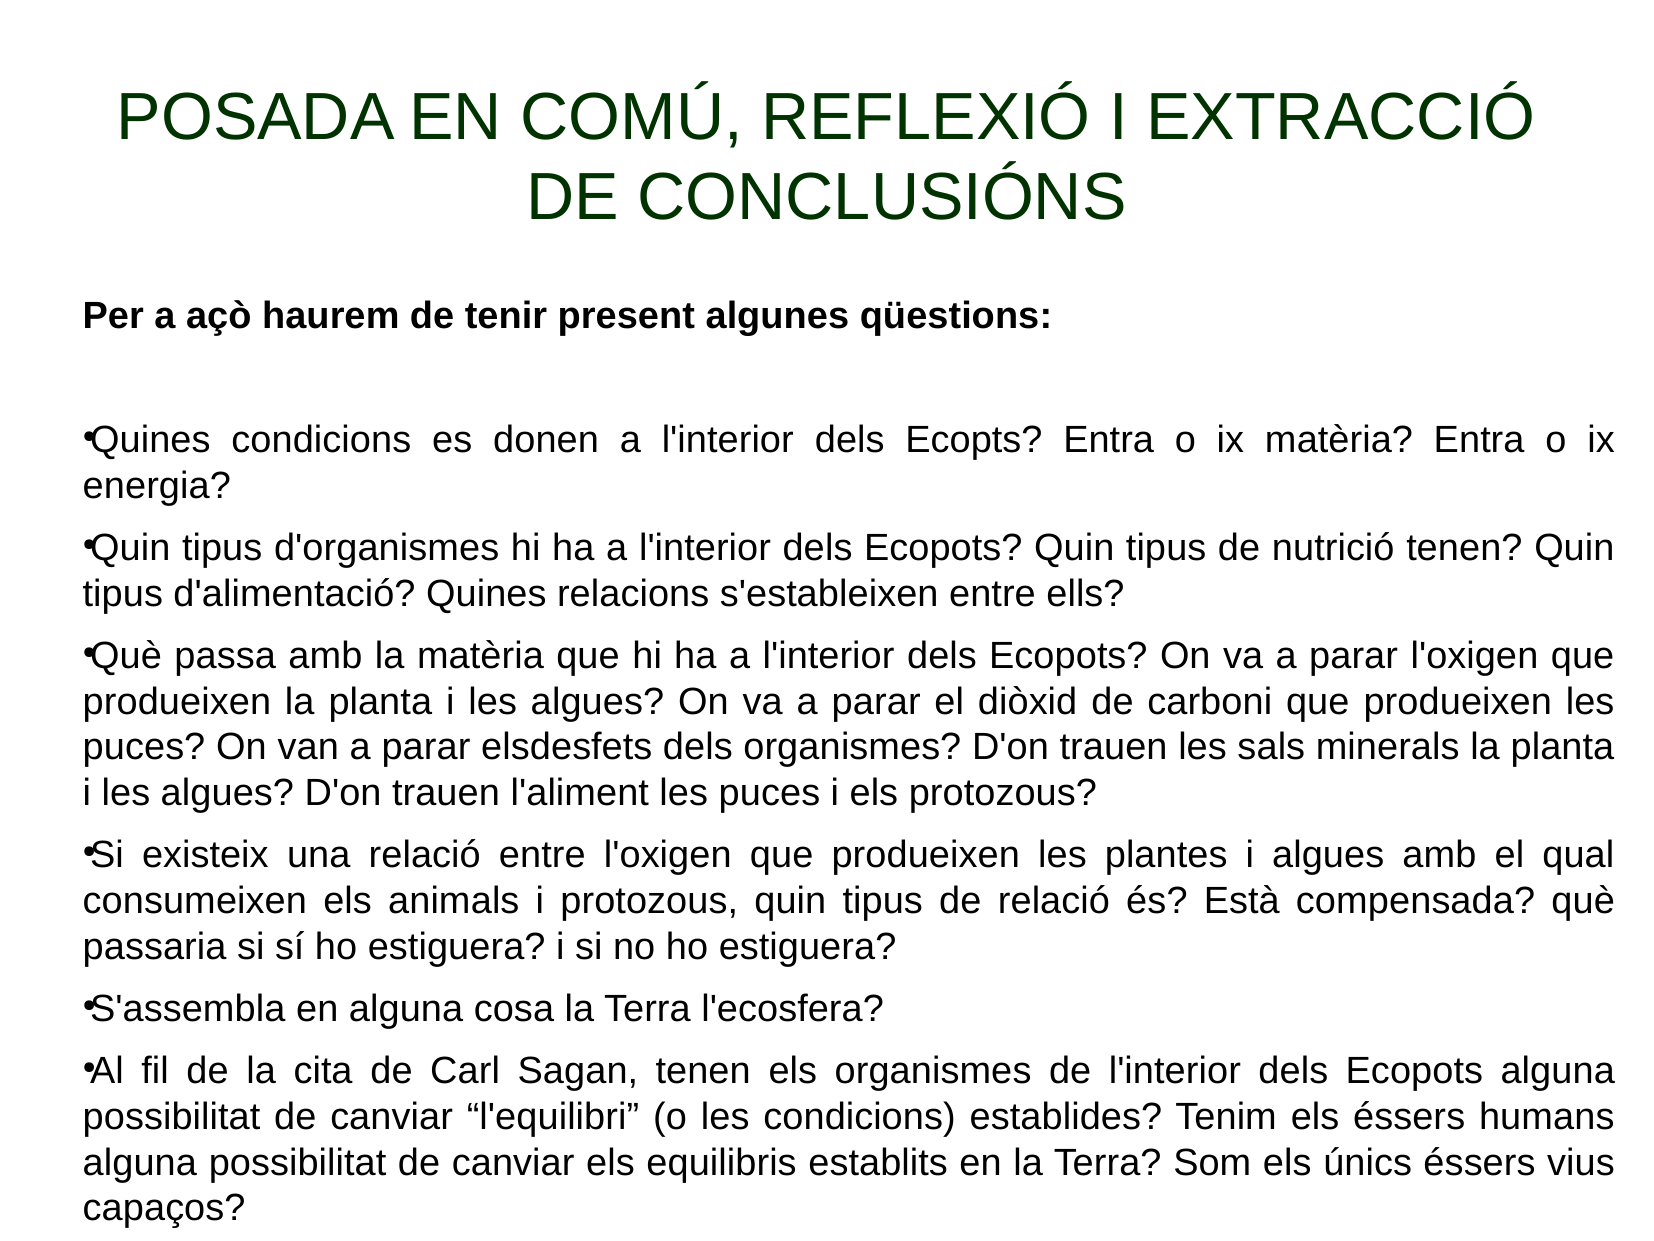

# POSADA EN COMÚ, REFLEXIÓ I EXTRACCIÓ DE CONCLUSIÓNS
Per a açò haurem de tenir present algunes qüestions:
Quines condicions es donen a l'interior dels Ecopts? Entra o ix matèria? Entra o ix energia?
Quin tipus d'organismes hi ha a l'interior dels Ecopots? Quin tipus de nutrició tenen? Quin tipus d'alimentació? Quines relacions s'estableixen entre ells?
Què passa amb la matèria que hi ha a l'interior dels Ecopots? On va a parar l'oxigen que produeixen la planta i les algues? On va a parar el diòxid de carboni que produeixen les puces? On van a parar elsdesfets dels organismes? D'on trauen les sals minerals la planta i les algues? D'on trauen l'aliment les puces i els protozous?
Si existeix una relació entre l'oxigen que produeixen les plantes i algues amb el qual consumeixen els animals i protozous, quin tipus de relació és? Està compensada? què passaria si sí ho estiguera? i si no ho estiguera?
S'assembla en alguna cosa la Terra l'ecosfera?
Al fil de la cita de Carl Sagan, tenen els organismes de l'interior dels Ecopots alguna possibilitat de canviar “l'equilibri” (o les condicions) establides? Tenim els éssers humans alguna possibilitat de canviar els equilibris establits en la Terra? Som els únics éssers vius capaços?